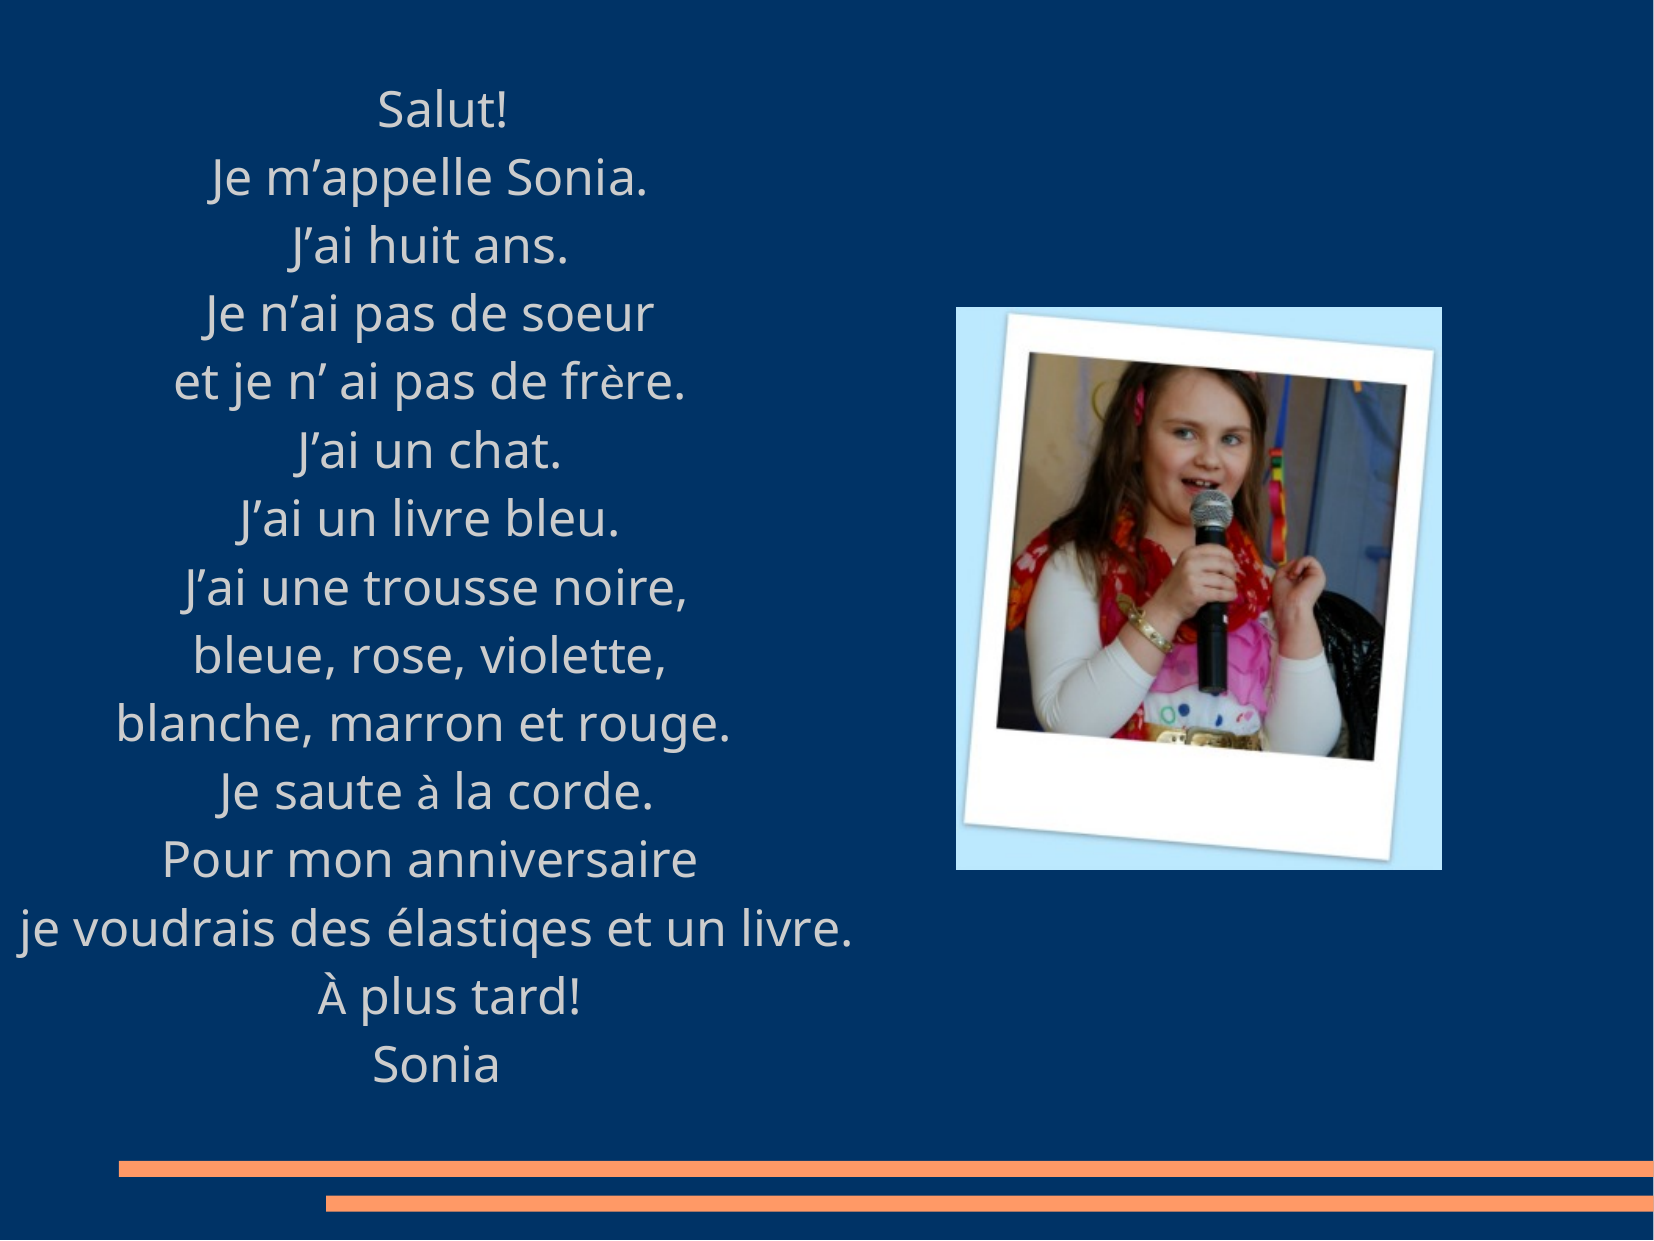

# Salut!
Je m’appelle Sonia.
J’ai huit ans.
Je n’ai pas de soeur
et je n’ ai pas de frère.
J’ai un chat.
J’ai un livre bleu.
J’ai une trousse noire,
bleue, rose, violette,
blanche, marron et rouge.
Je saute à la corde.
Pour mon anniversaire
je voudrais des élastiqes et un livre.
 À plus tard!
Sonia